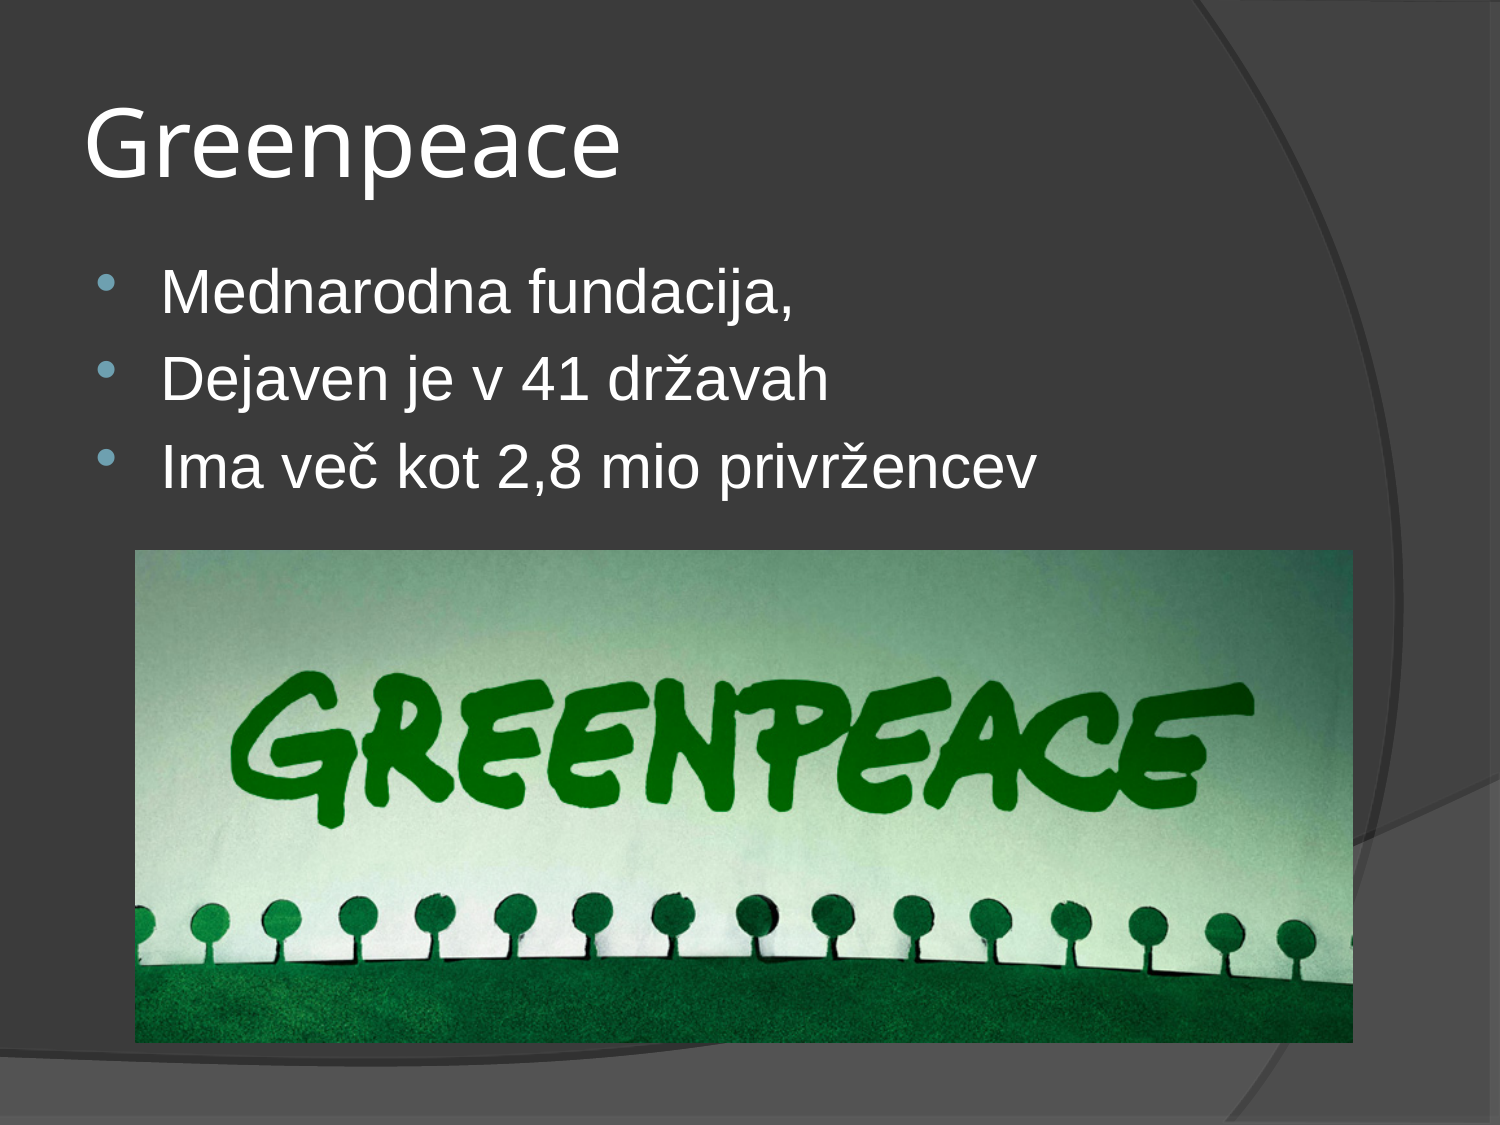

# Greenpeace
Mednarodna fundacija,
Dejaven je v 41 državah
Ima več kot 2,8 mio privržencev